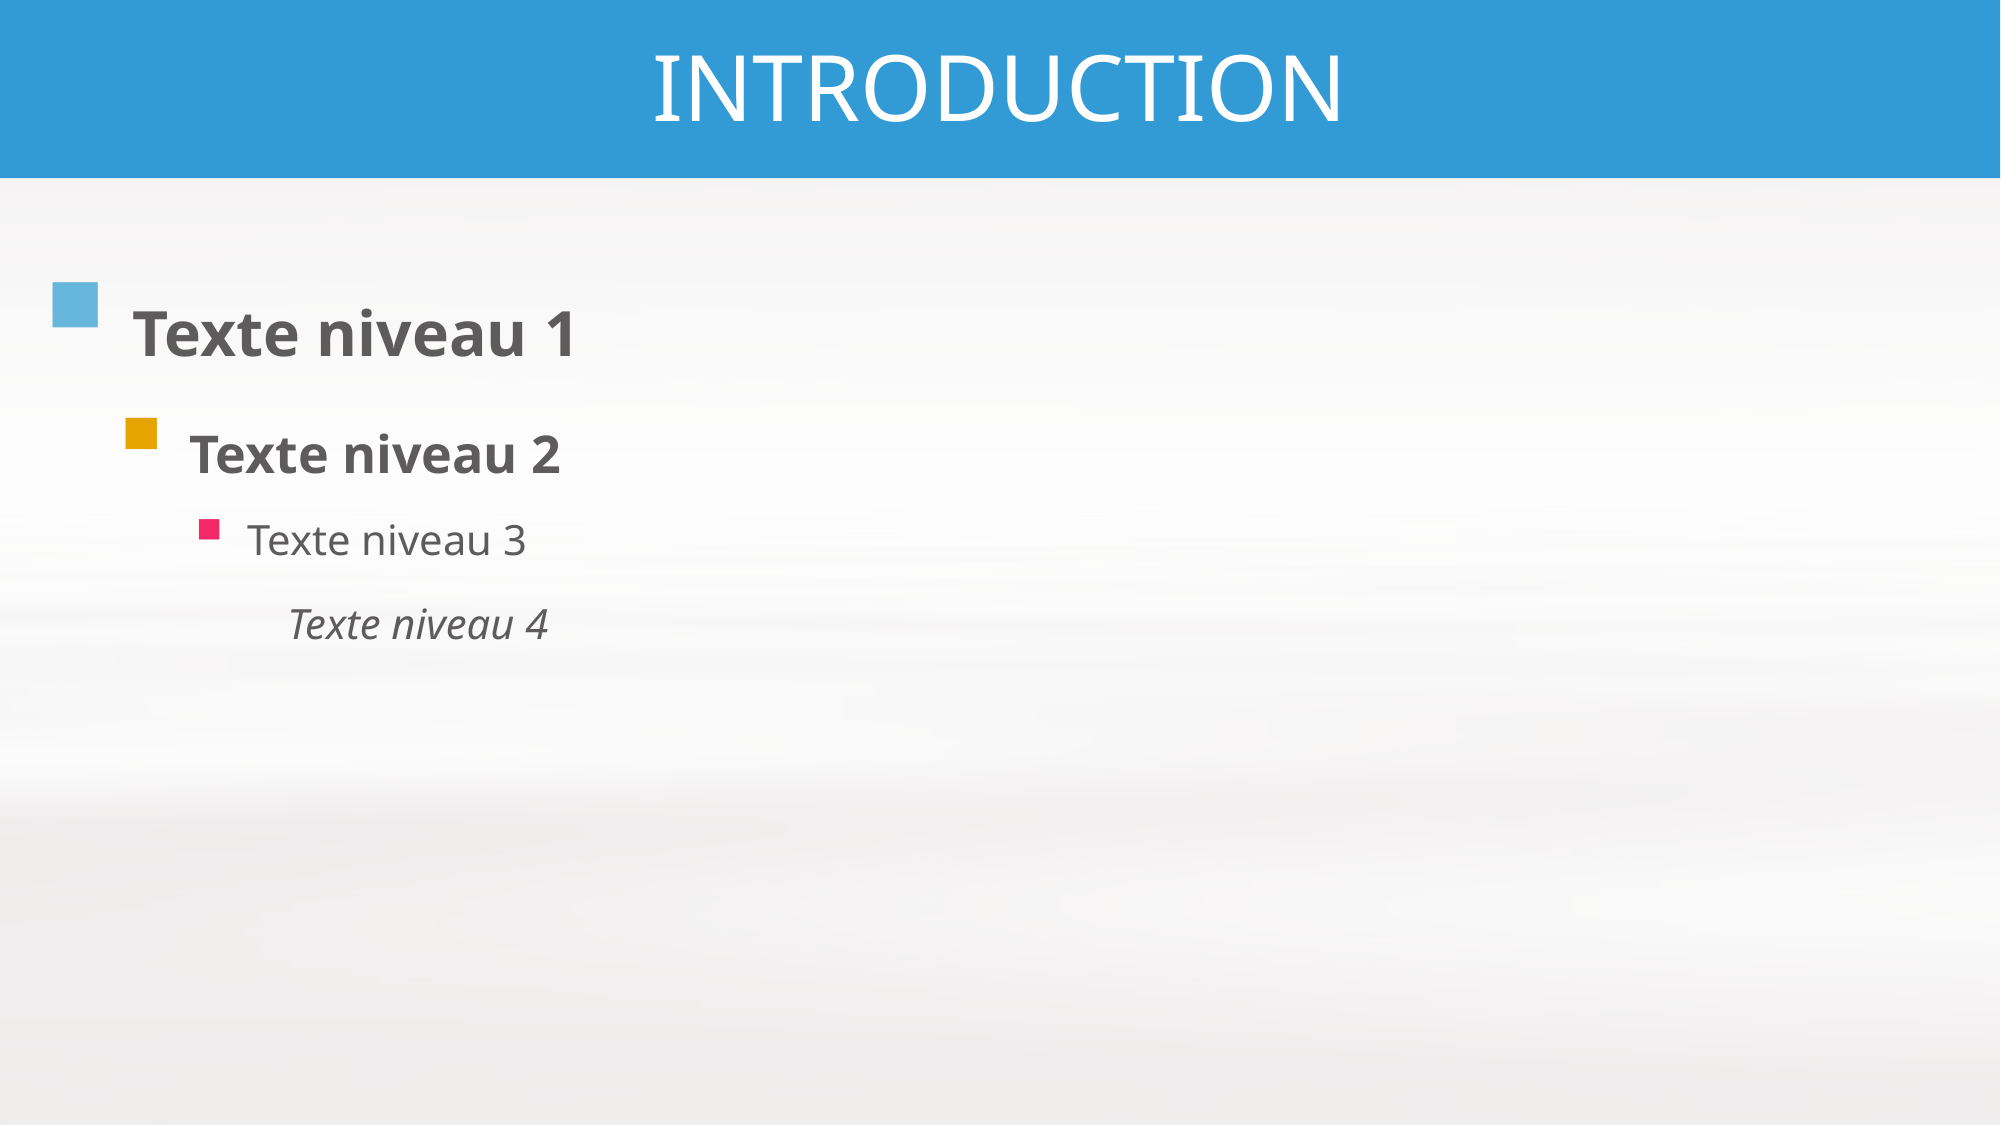

Introduction
 Texte niveau 1
 Texte niveau 2
 Texte niveau 3
 Texte niveau 4